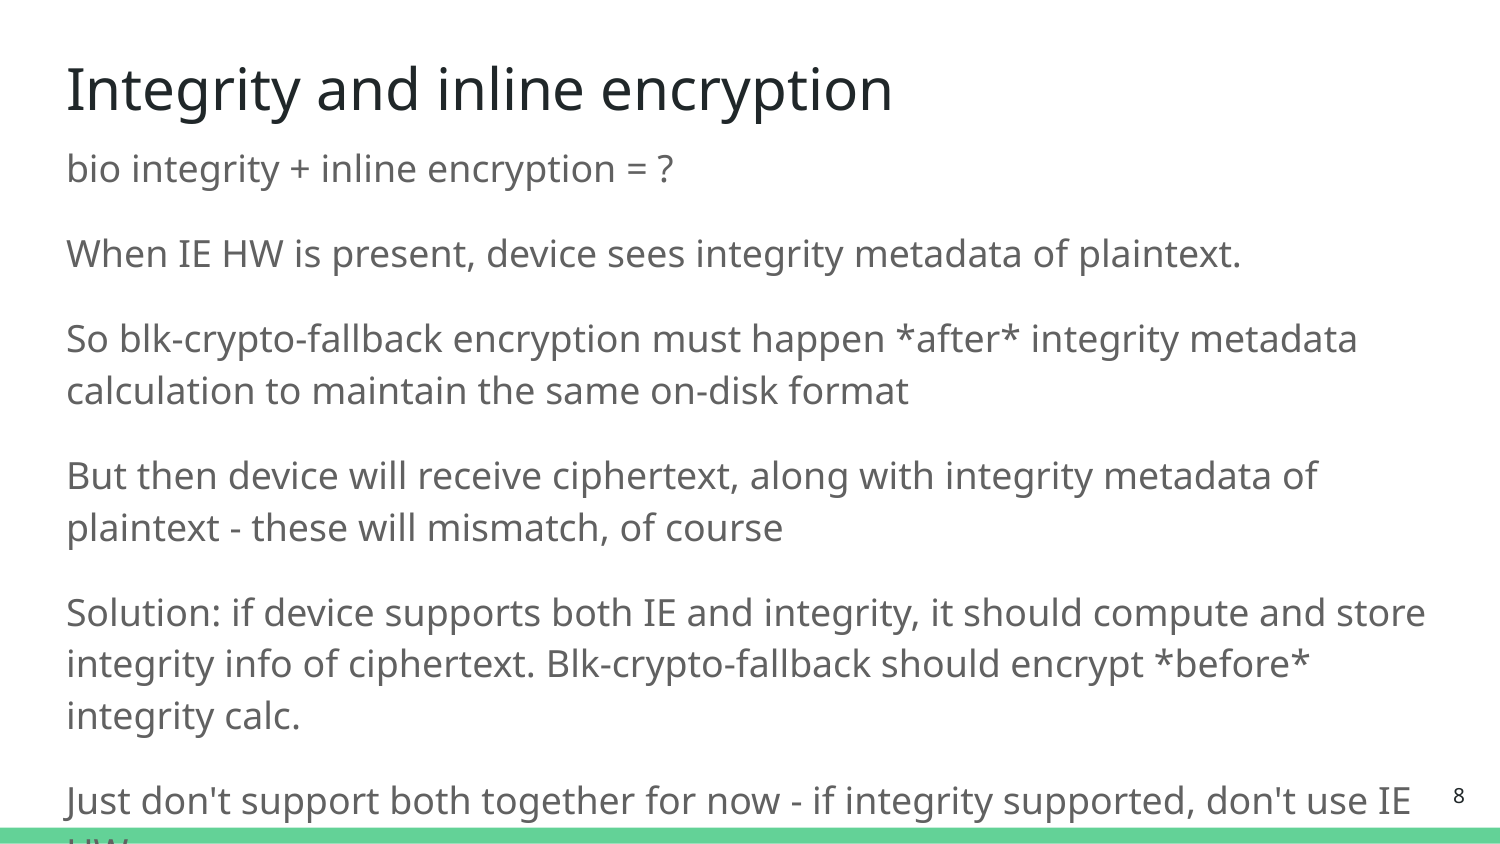

# Integrity and inline encryption
bio integrity + inline encryption = ?
When IE HW is present, device sees integrity metadata of plaintext.
So blk-crypto-fallback encryption must happen *after* integrity metadata calculation to maintain the same on-disk format
But then device will receive ciphertext, along with integrity metadata of plaintext - these will mismatch, of course
Solution: if device supports both IE and integrity, it should compute and store integrity info of ciphertext. Blk-crypto-fallback should encrypt *before* integrity calc.
Just don't support both together for now - if integrity supported, don't use IE HW.